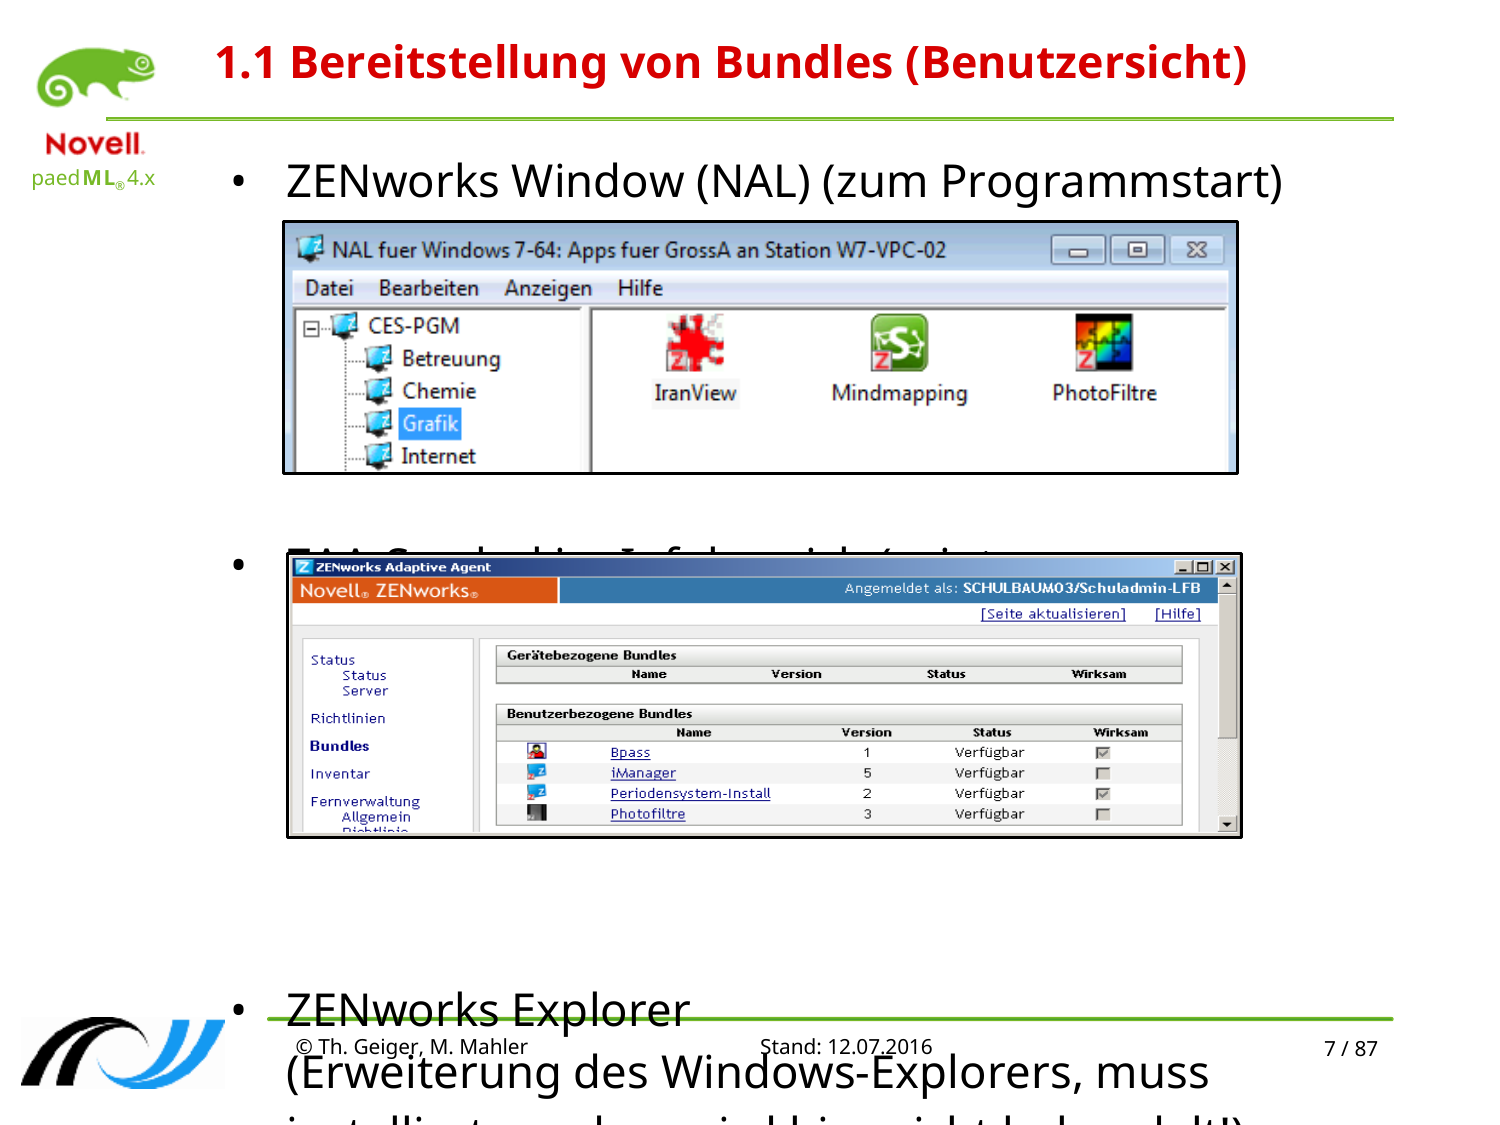

# 1.1 Bereitstellung von Bundles (Benutzersicht)
ZENworks Window (NAL) (zum Programmstart)
ZAA-Symbol im Infobereich (zeigt nur Eigenschaften)
ZENworks Explorer
(Erweiterung des Windows-Explorers, muss installiert werden, wird hier nicht behandelt!)
© Th. Geiger, M. Mahler
12.07.2016
7